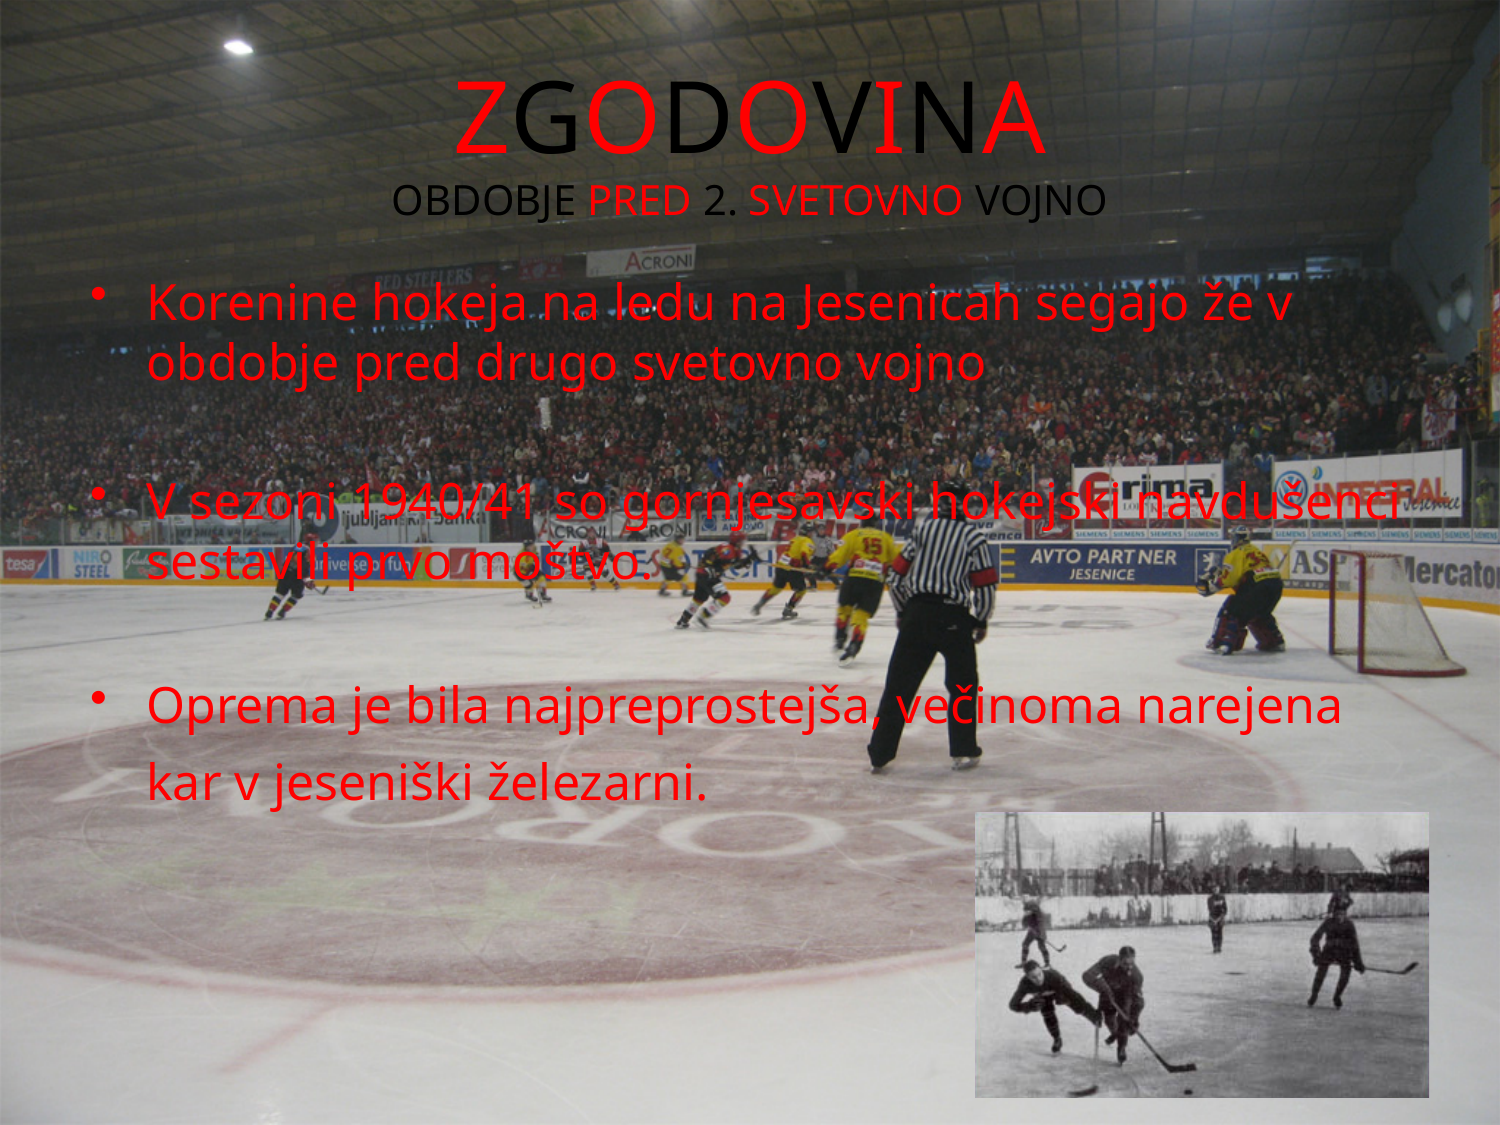

# ZGODOVINA OBDOBJE PRED 2. SVETOVNO VOJNO
Korenine hokeja na ledu na Jesenicah segajo že v obdobje pred drugo svetovno vojno
V sezoni 1940/41 so gornjesavski hokejski navdušenci sestavili prvo moštvo.
Oprema je bila najpreprostejša, večinoma narejena kar v jeseniški železarni.